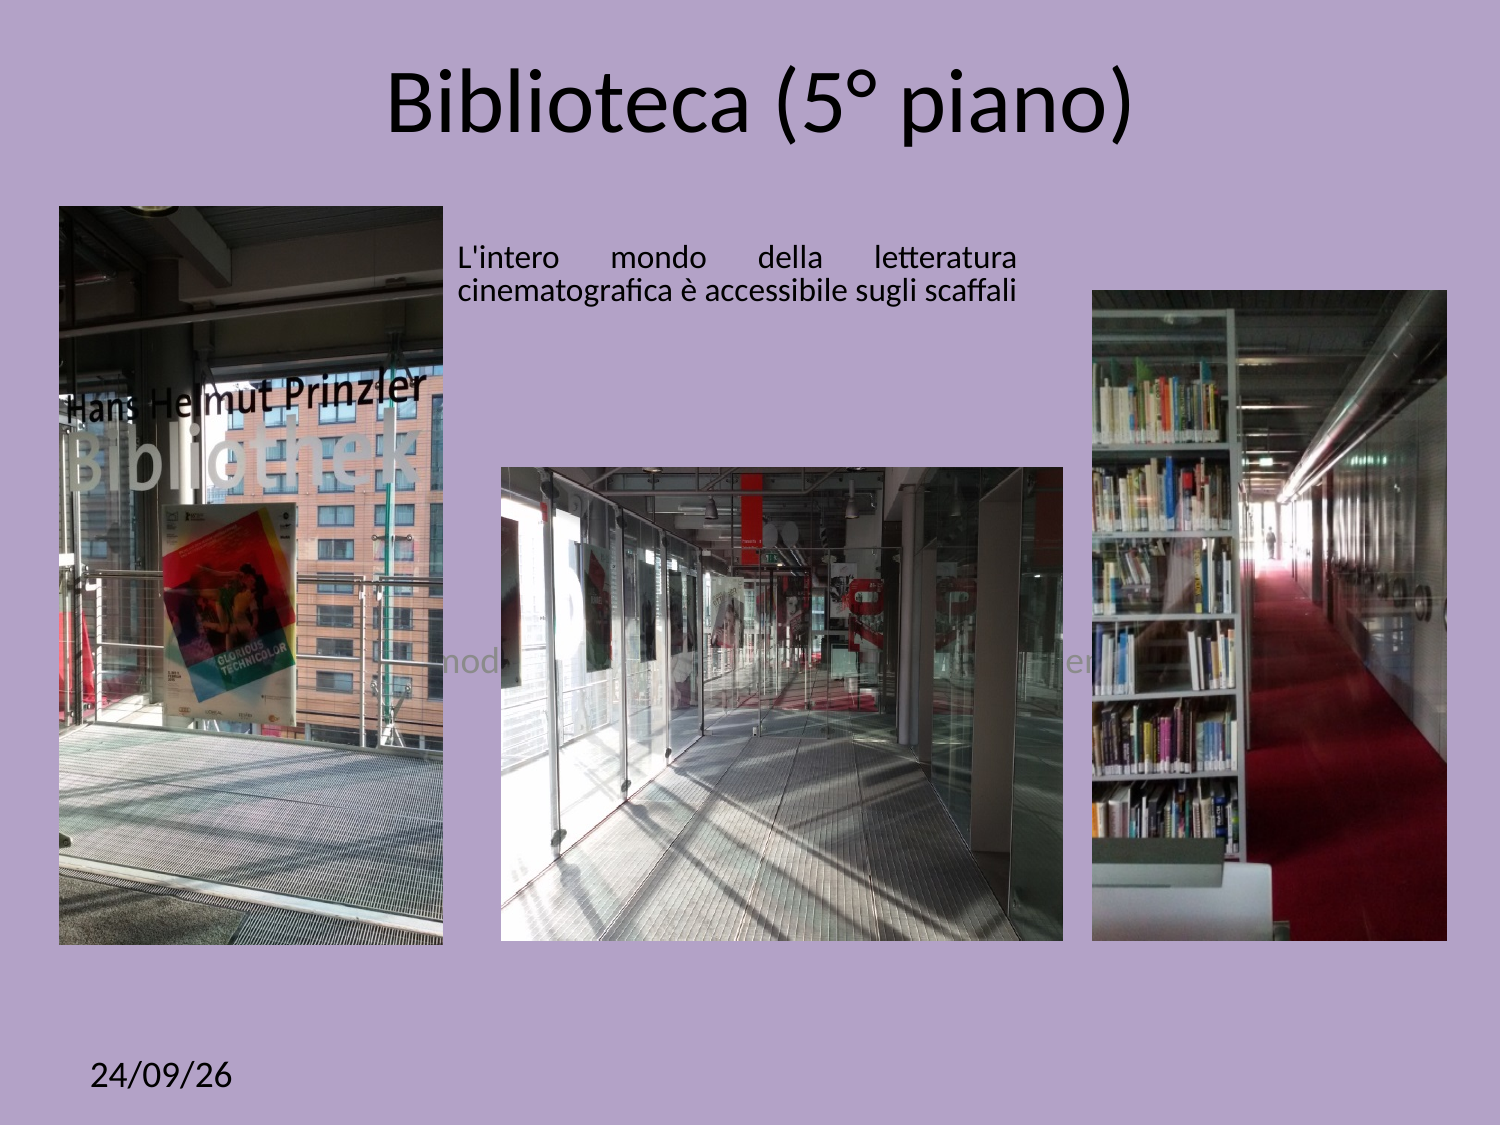

# Biblioteca (5° piano)
L'intero mondo della letteratura cinematografica è accessibile sugli scaffali